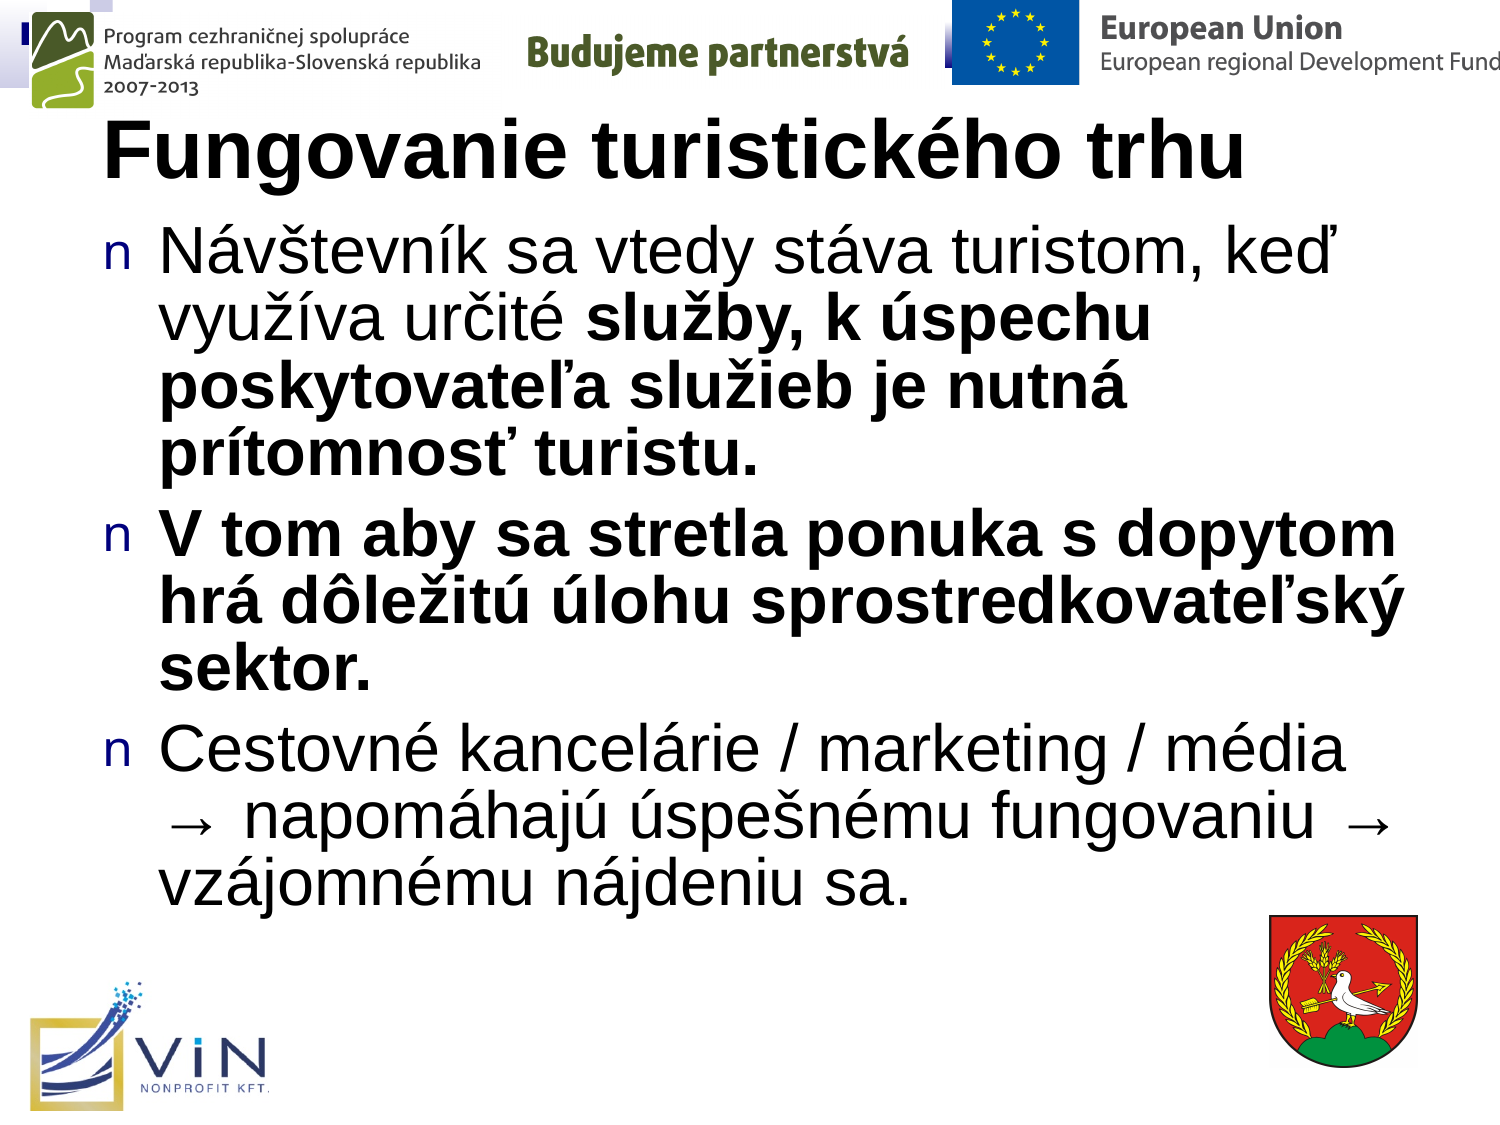

# Fungovanie turistického trhu
Návštevník sa vtedy stáva turistom, keď využíva určité služby, k úspechu poskytovateľa služieb je nutná prítomnosť turistu.
V tom aby sa stretla ponuka s dopytom hrá dôležitú úlohu sprostredkovateľský sektor.
Cestovné kancelárie / marketing / média → napomáhajú úspešnému fungovaniu → vzájomnému nájdeniu sa.